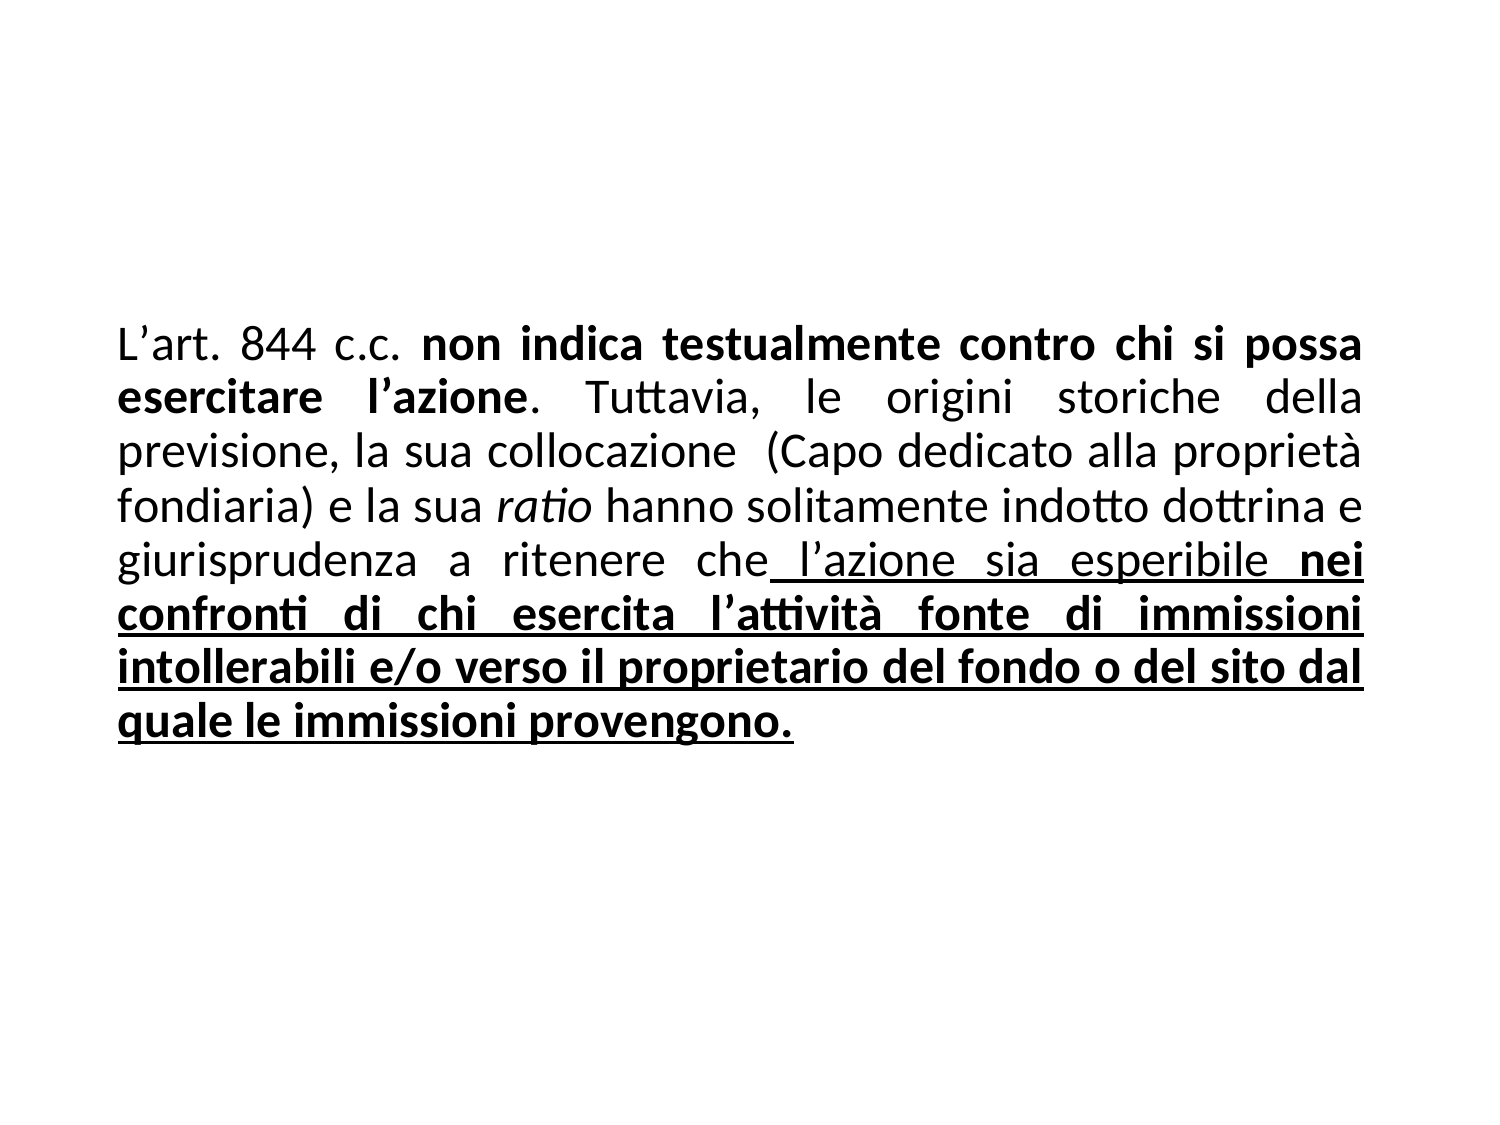

# L’art. 844 c.c. non indica testualmente contro chi si possa esercitare l’azione. Tuttavia, le origini storiche della previsione, la sua collocazione (Capo dedicato alla proprietà fondiaria) e la sua ratio hanno solitamente indotto dottrina e giurisprudenza a ritenere che l’azione sia esperibile nei confronti di chi esercita l’attività fonte di immissioni intollerabili e/o verso il proprietario del fondo o del sito dal quale le immissioni provengono.